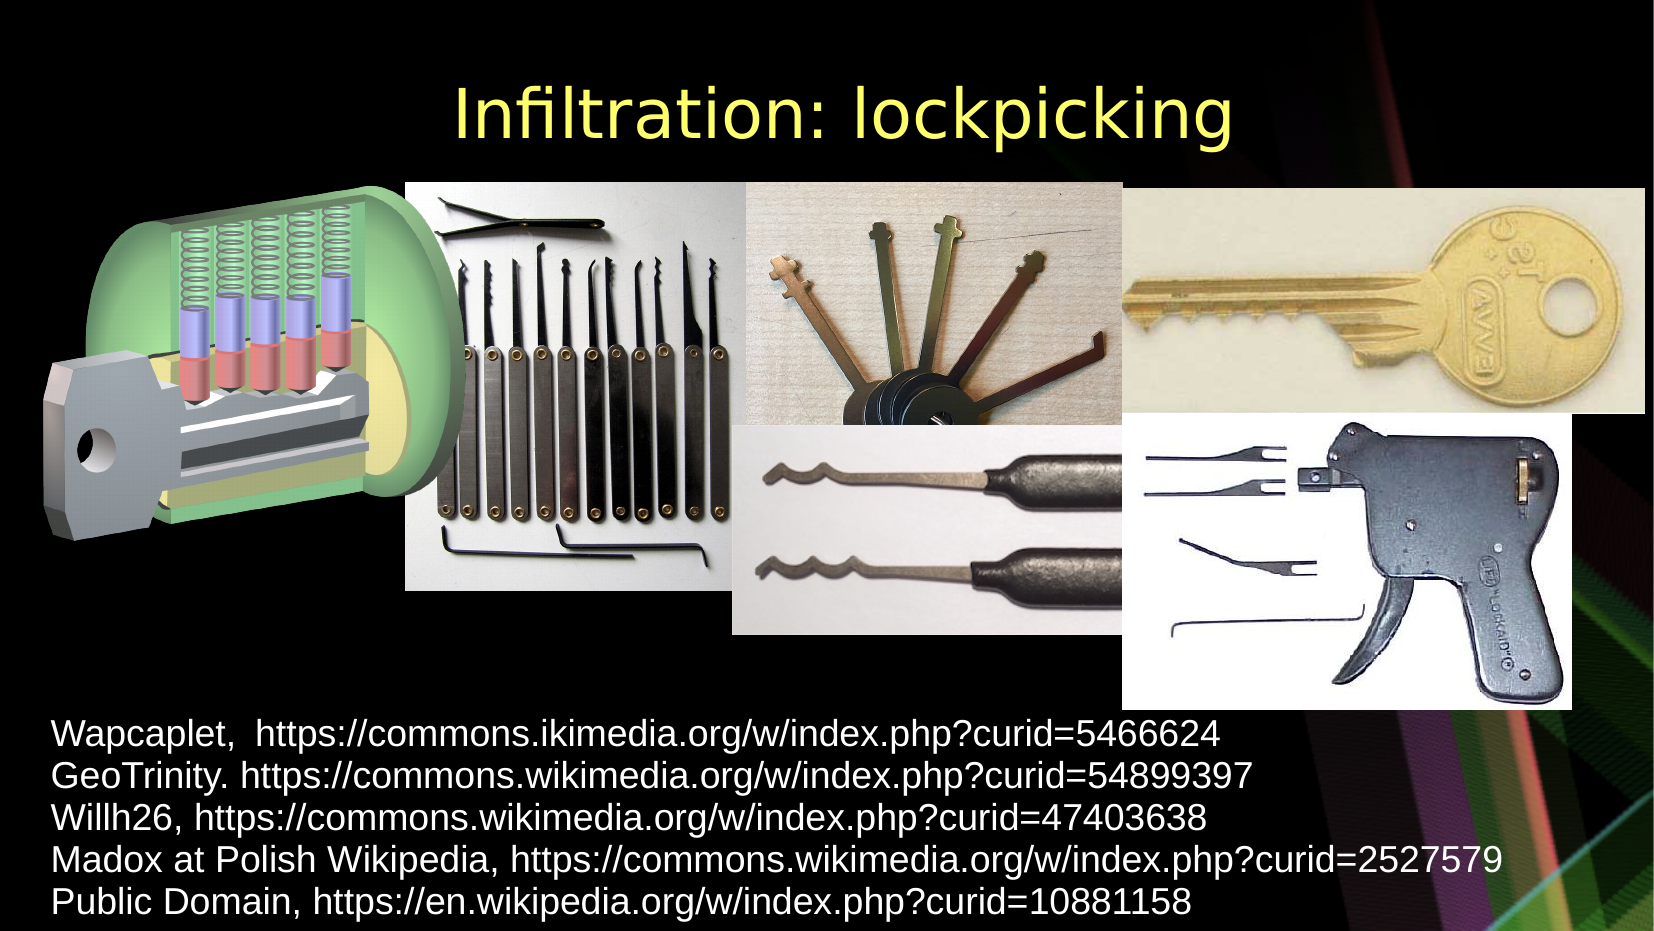

# Infiltration: lockpicking
Wapcaplet, https://commons.ikimedia.org/w/index.php?curid=5466624
GeoTrinity. https://commons.wikimedia.org/w/index.php?curid=54899397
Willh26, https://commons.wikimedia.org/w/index.php?curid=47403638
Madox at Polish Wikipedia, https://commons.wikimedia.org/w/index.php?curid=2527579
Public Domain, https://en.wikipedia.org/w/index.php?curid=10881158